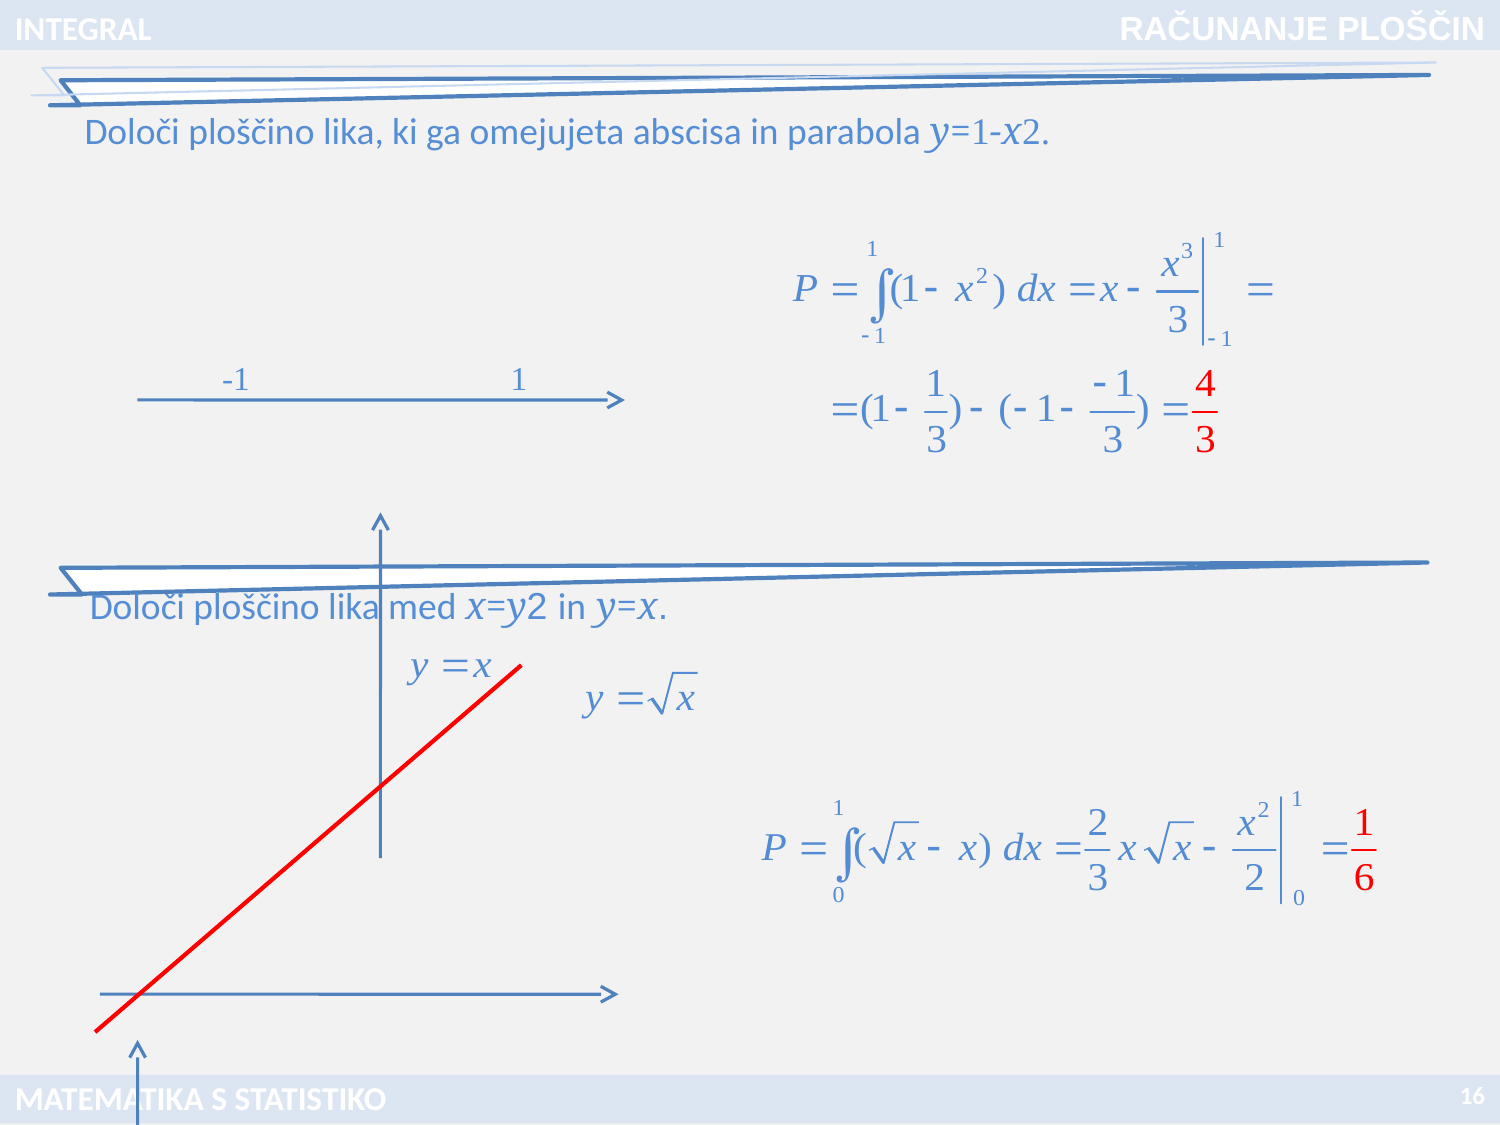

INTEGRAL
RAČUNANJE PLOŠČIN
Določi ploščino lika, ki ga omejujeta abscisa in parabola y=1-x2.
-1
 1
Določi ploščino lika med x=y2 in y=x.
MATEMATIKA S STATISTIKO